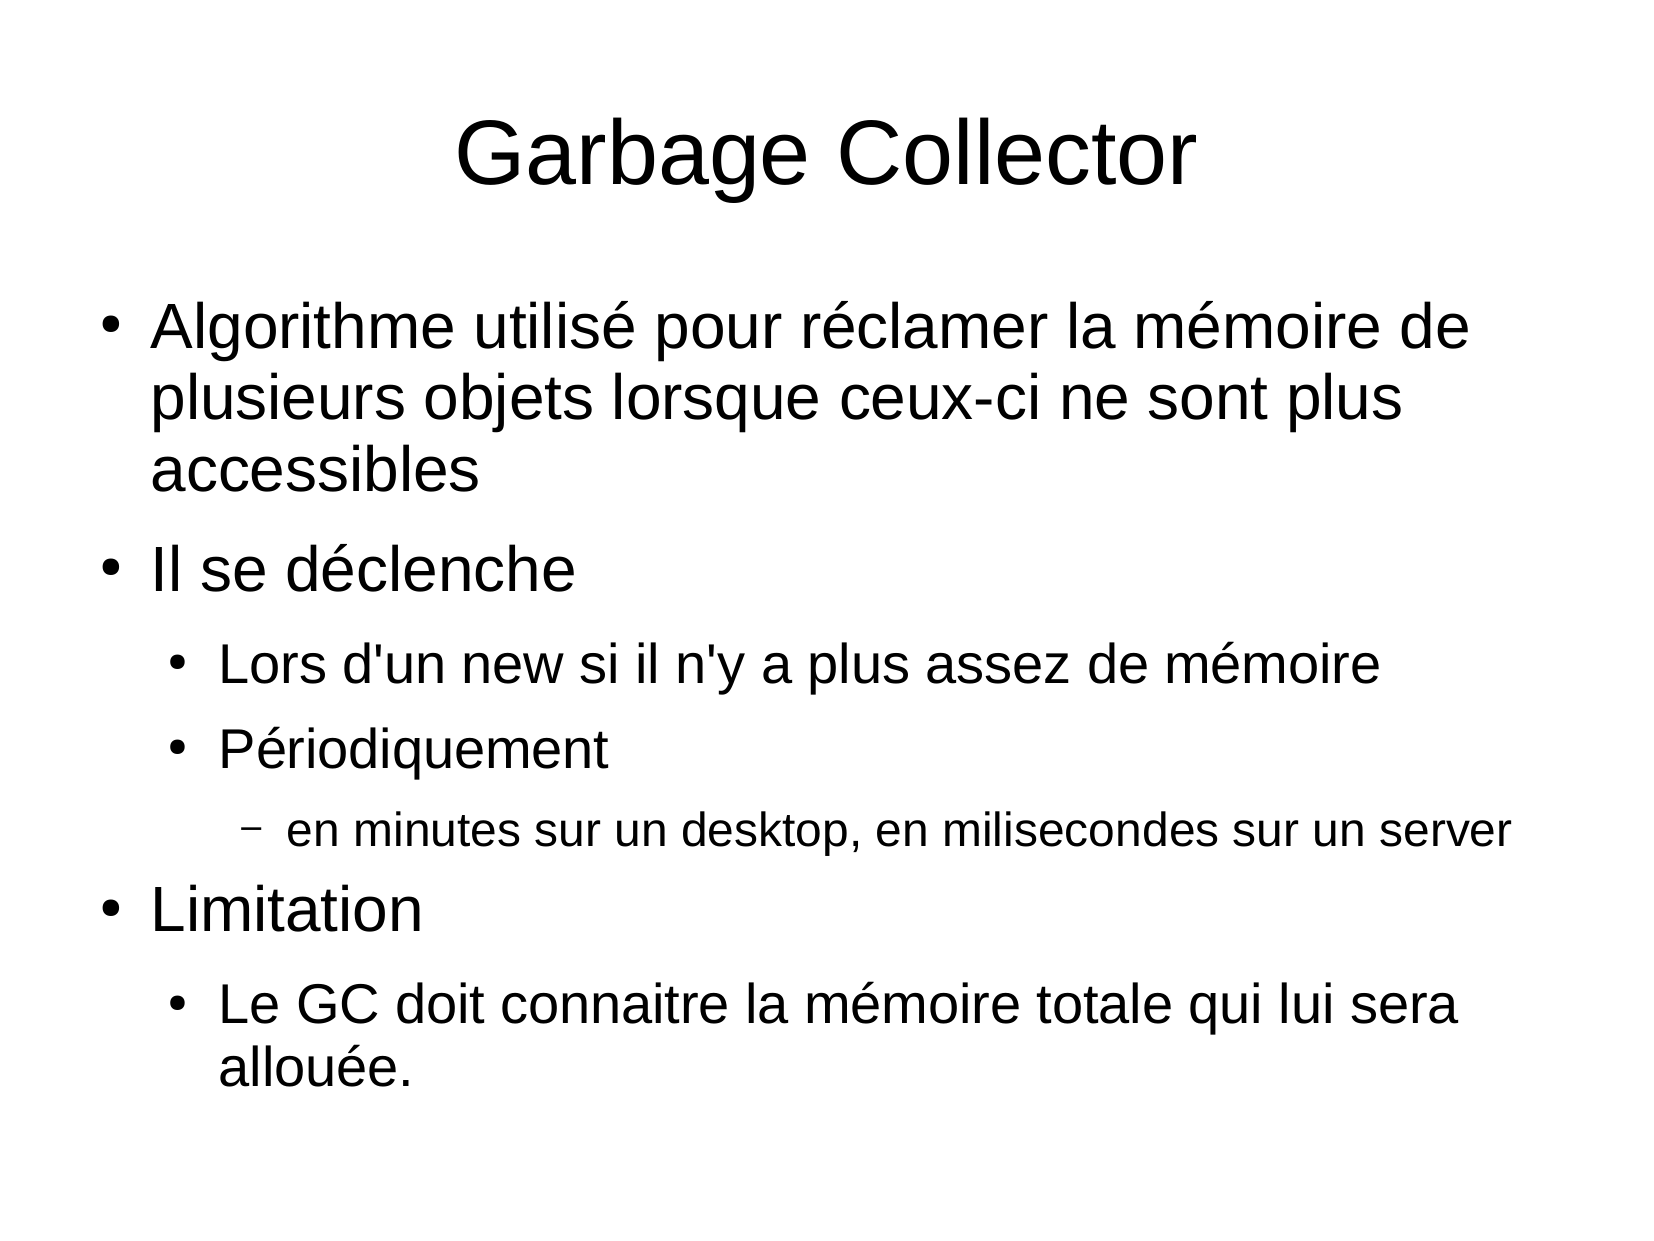

# Garbage Collector
Algorithme utilisé pour réclamer la mémoire de plusieurs objets lorsque ceux-ci ne sont plus accessibles
Il se déclenche
Lors d'un new si il n'y a plus assez de mémoire
Périodiquement
en minutes sur un desktop, en milisecondes sur un server
Limitation
Le GC doit connaitre la mémoire totale qui lui sera allouée.